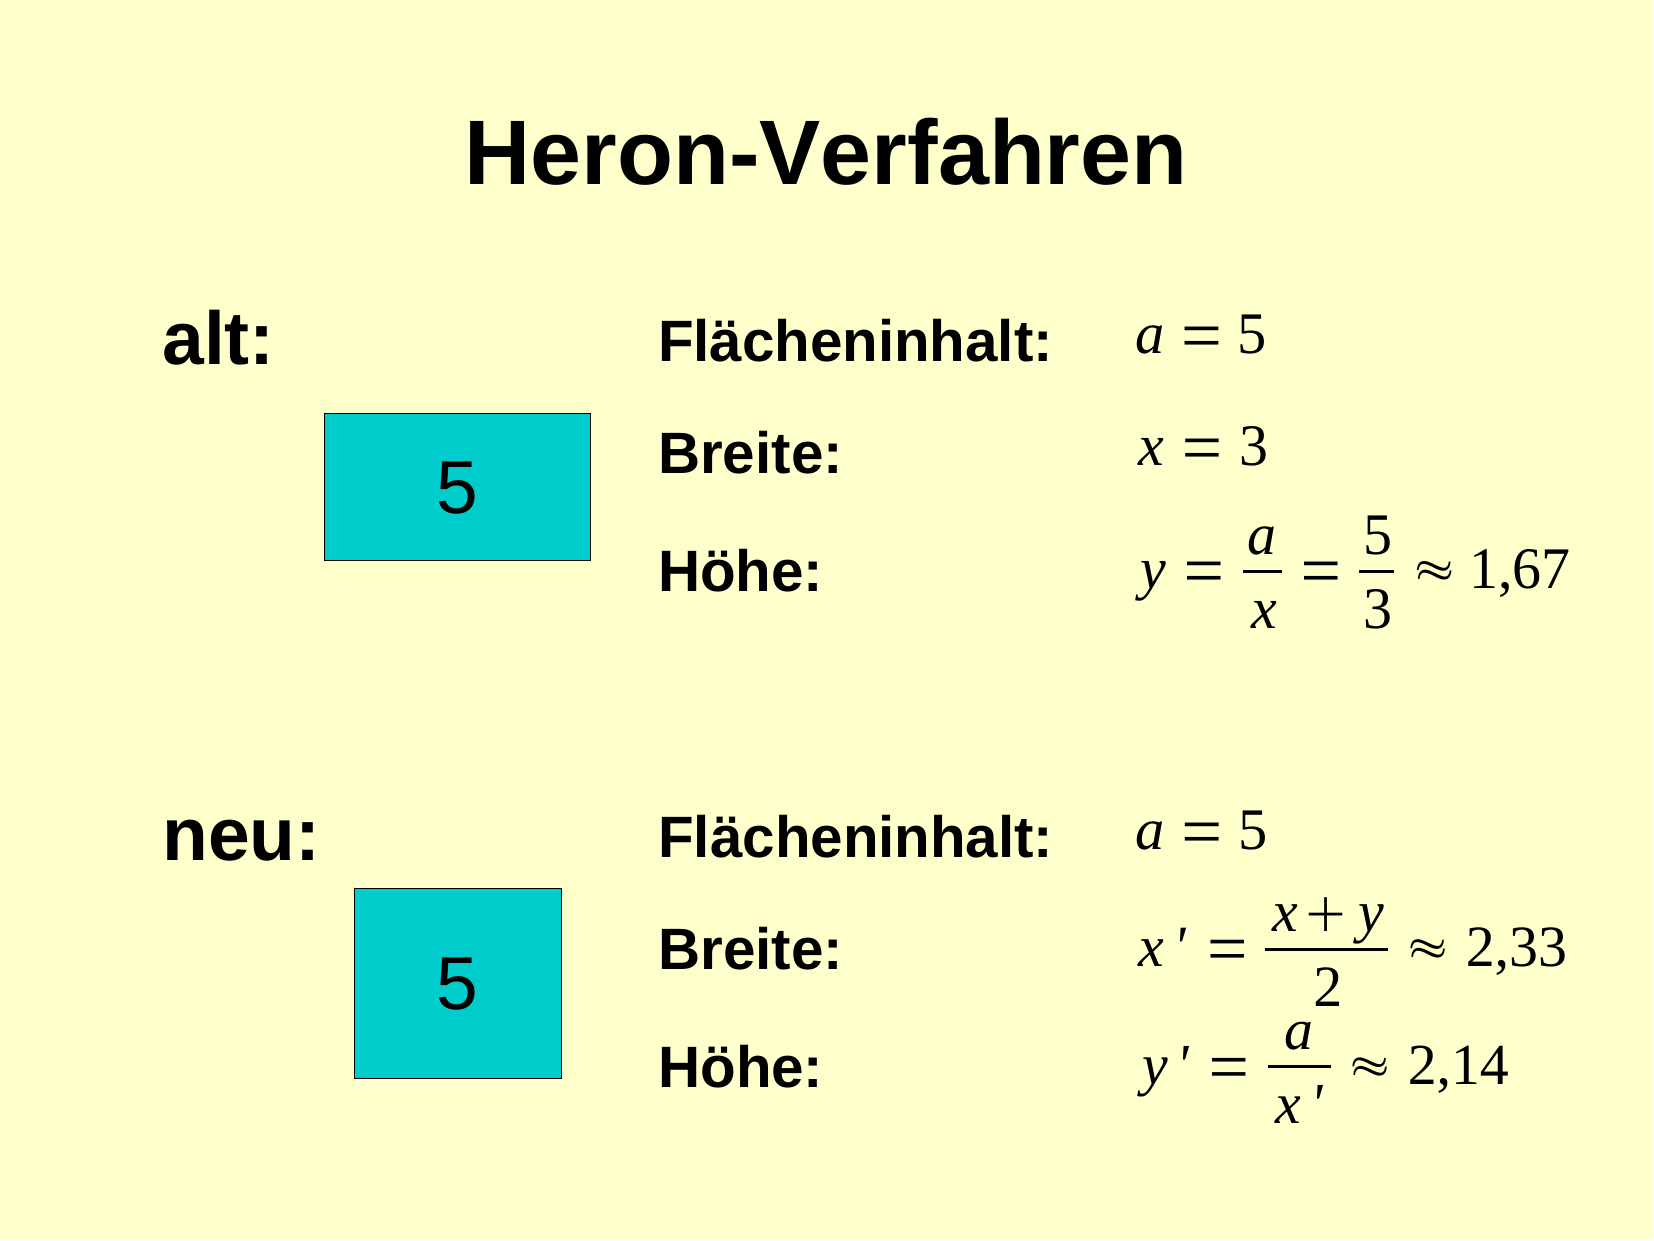

# Heron-Verfahren
alt:
Flächeninhalt:
5
Breite:
Höhe:
neu:
Flächeninhalt:
5
Breite:
Höhe: